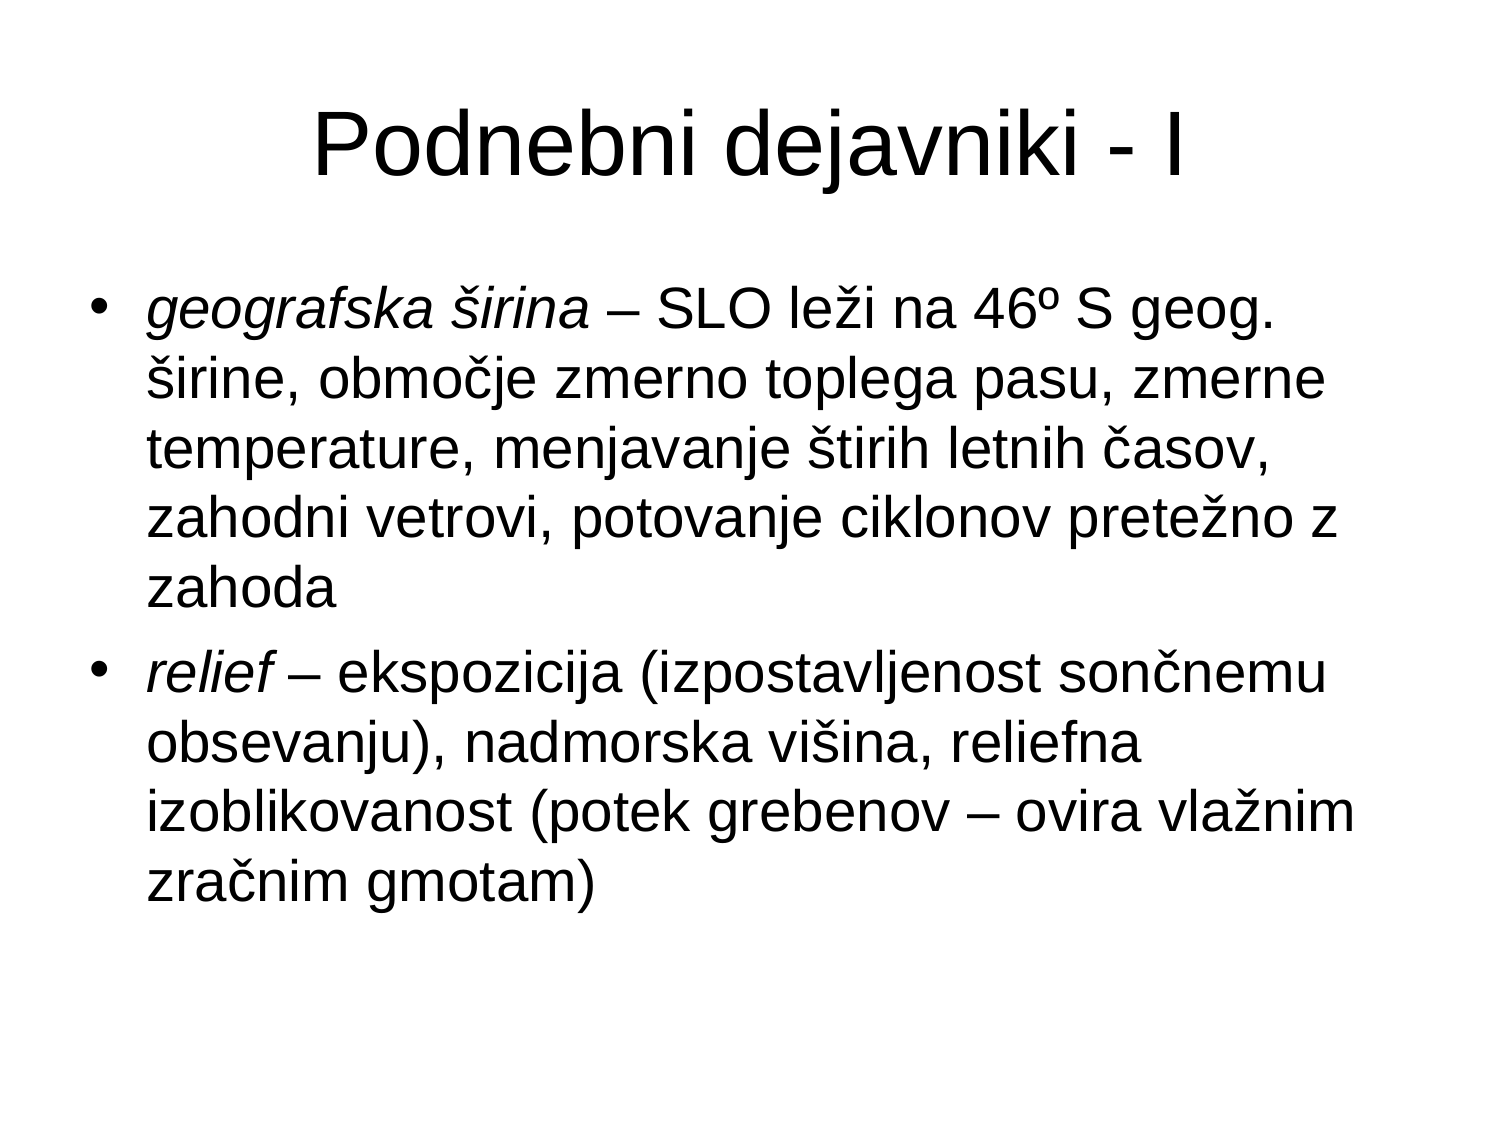

# Podnebni dejavniki - I
geografska širina – SLO leži na 46º S geog. širine, območje zmerno toplega pasu, zmerne temperature, menjavanje štirih letnih časov, zahodni vetrovi, potovanje ciklonov pretežno z zahoda
relief – ekspozicija (izpostavljenost sončnemu obsevanju), nadmorska višina, reliefna izoblikovanost (potek grebenov – ovira vlažnim zračnim gmotam)